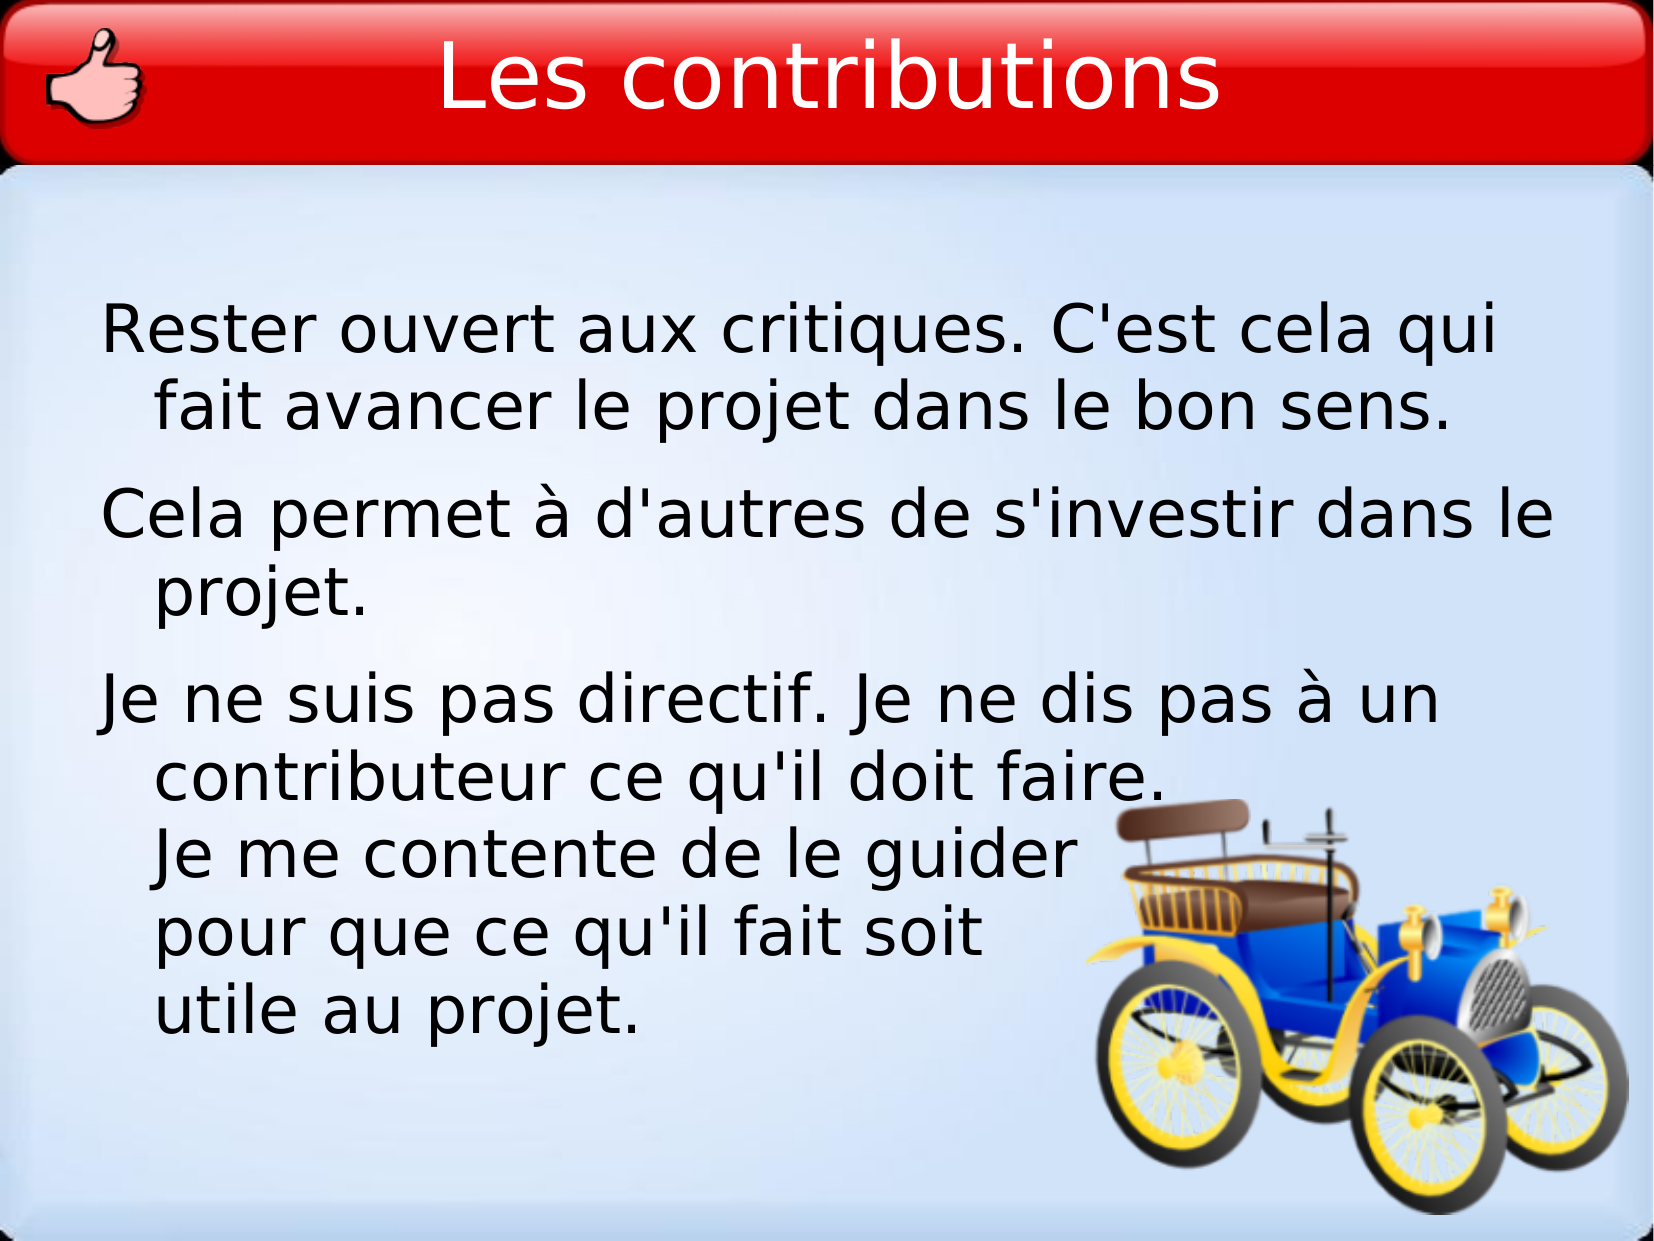

# Les contributions
Rester ouvert aux critiques. C'est cela qui fait avancer le projet dans le bon sens.
Cela permet à d'autres de s'investir dans le projet.
Je ne suis pas directif. Je ne dis pas à un contributeur ce qu'il doit faire.
Je me contente de le guider
pour que ce qu'il fait soit
utile au projet.